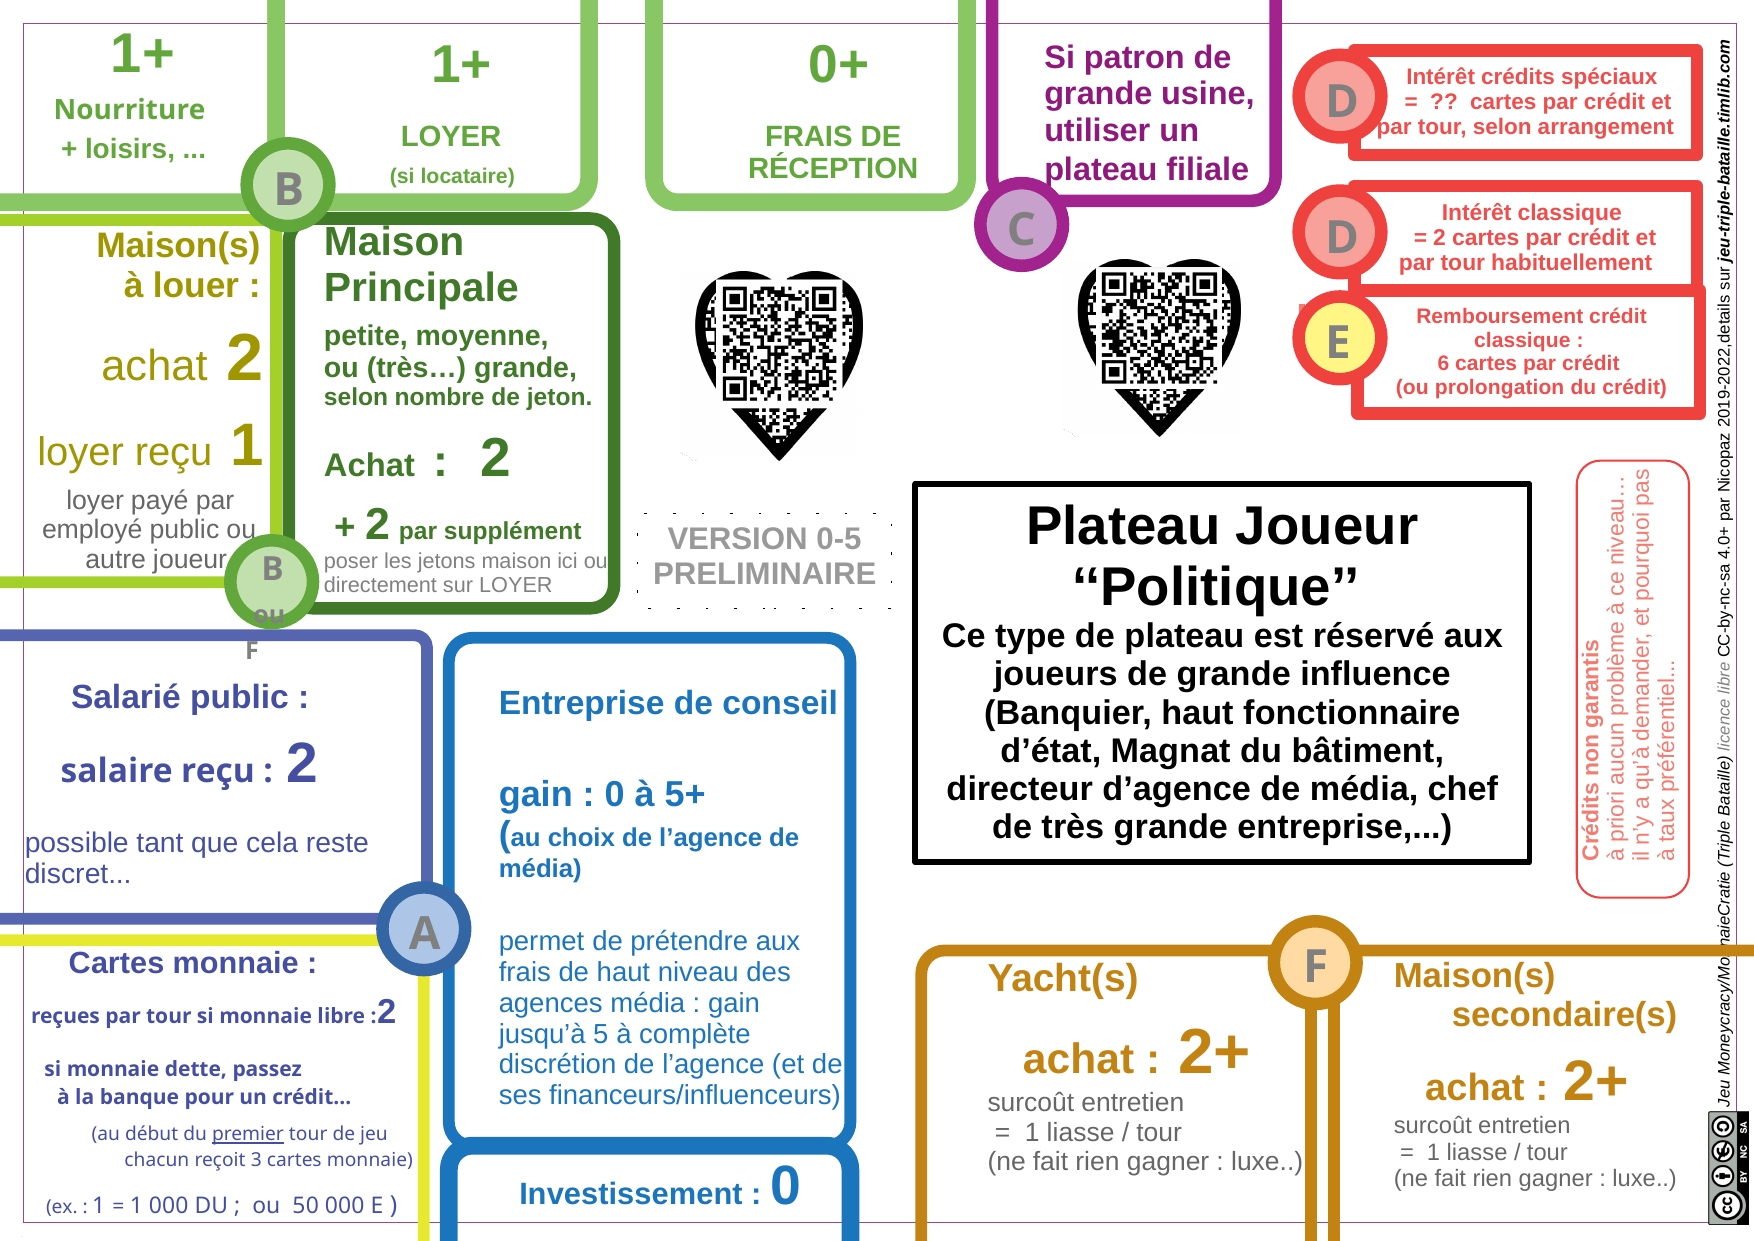

1+
Nourriture
 + loisirs, ...
 1+
LOYER
(si locataire)
 0+
FRAIS DE
RÉCEPTION
1 Liasse misée ou
A
A
Si patron de grande usine, utiliser un plateau filiale
B
B
 Intérêt crédits spéciaux
 =  ?? cartes par crédit et par tour, selon arrangement
D
B
C
 Intérêt classique
 = 2 cartes par crédit et par tour habituellement
C
D
Maison Principale
petite, moyenne,
ou (très…) grande,
selon nombre de jeton.
Achat  : 2
 + 2 par supplément
poser les jetons maison ici ou directement sur LOYER
# Maison(s) à louer :
achat 2
 loyer reçu 1
loyer payé par
employé public ou
 autre joueur
 Remboursement crédit classique :
6 cartes par crédit
 (ou prolongation du crédit)
E
D
E
cartes monnaie, par lot de 6
chaque lot de 6 c permet de garantir un crédit.
Début partie : 6 c
Plateau Joueur ‘‘Politique’’
Ce type de plateau est réservé aux joueurs de grande influence (Banquier, haut fonctionnaire d’état, Magnat du bâtiment, directeur d’agence de média, chef de très grande entreprise,...)
VERSION 0-5 PRELIMINAIRE
 B ou F
F
Crédits non garantis
à priori aucun problème à ce niveau…
il n’y a qu’à demander, et pourquoi pas
à taux préférentiel...
très grande
 achat : 2
5eme carte
maison principale (petite)
 achat : 2
poser ici une carte maison
permet de ne pas payer de loyer
 ...moyenne…
 achat : 2
poser ici une 2eme carte maison 
Coût initial = 2 liasses, ne fait rien gagner : luxe
 Salarié public :
 salaire reçu : 2
possible tant que cela reste discret...
..grande..
achat : 2
 3eme carte
Entreprise de conseil
gain : 0 à 5+
(au choix de l’agence de média)
permet de prétendre aux frais de haut niveau des agences média : gain jusqu’à 5 à complète discrétion de l’agence (et de ses financeurs/influenceurs)
 Maison(s) à louer :
achat : 2
 loyer reçu : 1
Permet de collecter un loyer
de 1 liasse, payé par un
employé public ou un autre
joueur locataire
 ..vraiment..
 achat : 2
 4eme carte
 ..très très..
 achat : 2
 6eme carte
 F ou B
 Placer ici une maison et ne
 pas payer de loyer
A
F
 Cartes monnaie :
reçues par tour si monnaie libre :2
si monnaie dette, passez
à la banque pour un crédit…
(au début du premier tour de jeu
chacun reçoit 3 cartes monnaie)
(ex. : 1 = 1 000 DU ; ou 50 000 E )
Yacht(s)
 achat : 2+
surcoût entretien
 = 1 liasse / tour
(ne fait rien gagner : luxe..)
Maison(s)
 secondaire(s)
 achat : 2+
surcoût entretien
 = 1 liasse / tour
(ne fait rien gagner : luxe..)
Investissement : 0
Grande..
  : 2
4eme carte coût = 2
VERSION 0-5
PRELIMINAIRE
 .
 maison(s) secondaire(s) :
surcoût d’entretien
 par maison
 = 1 liasse / bataille
(ne fait rien gagner : le luxe..)
Coût = 2 liasses,
revente = 1 liasses
 très..
5eme carte
coût = 2
(pas de surcoût régulier)
liasse de Crédit autorisé
 liasse de Crédit autorisé, garanti par maison
 très..
6eme carte
coût = 2
Crédit autorisé (garanti par monnaie)